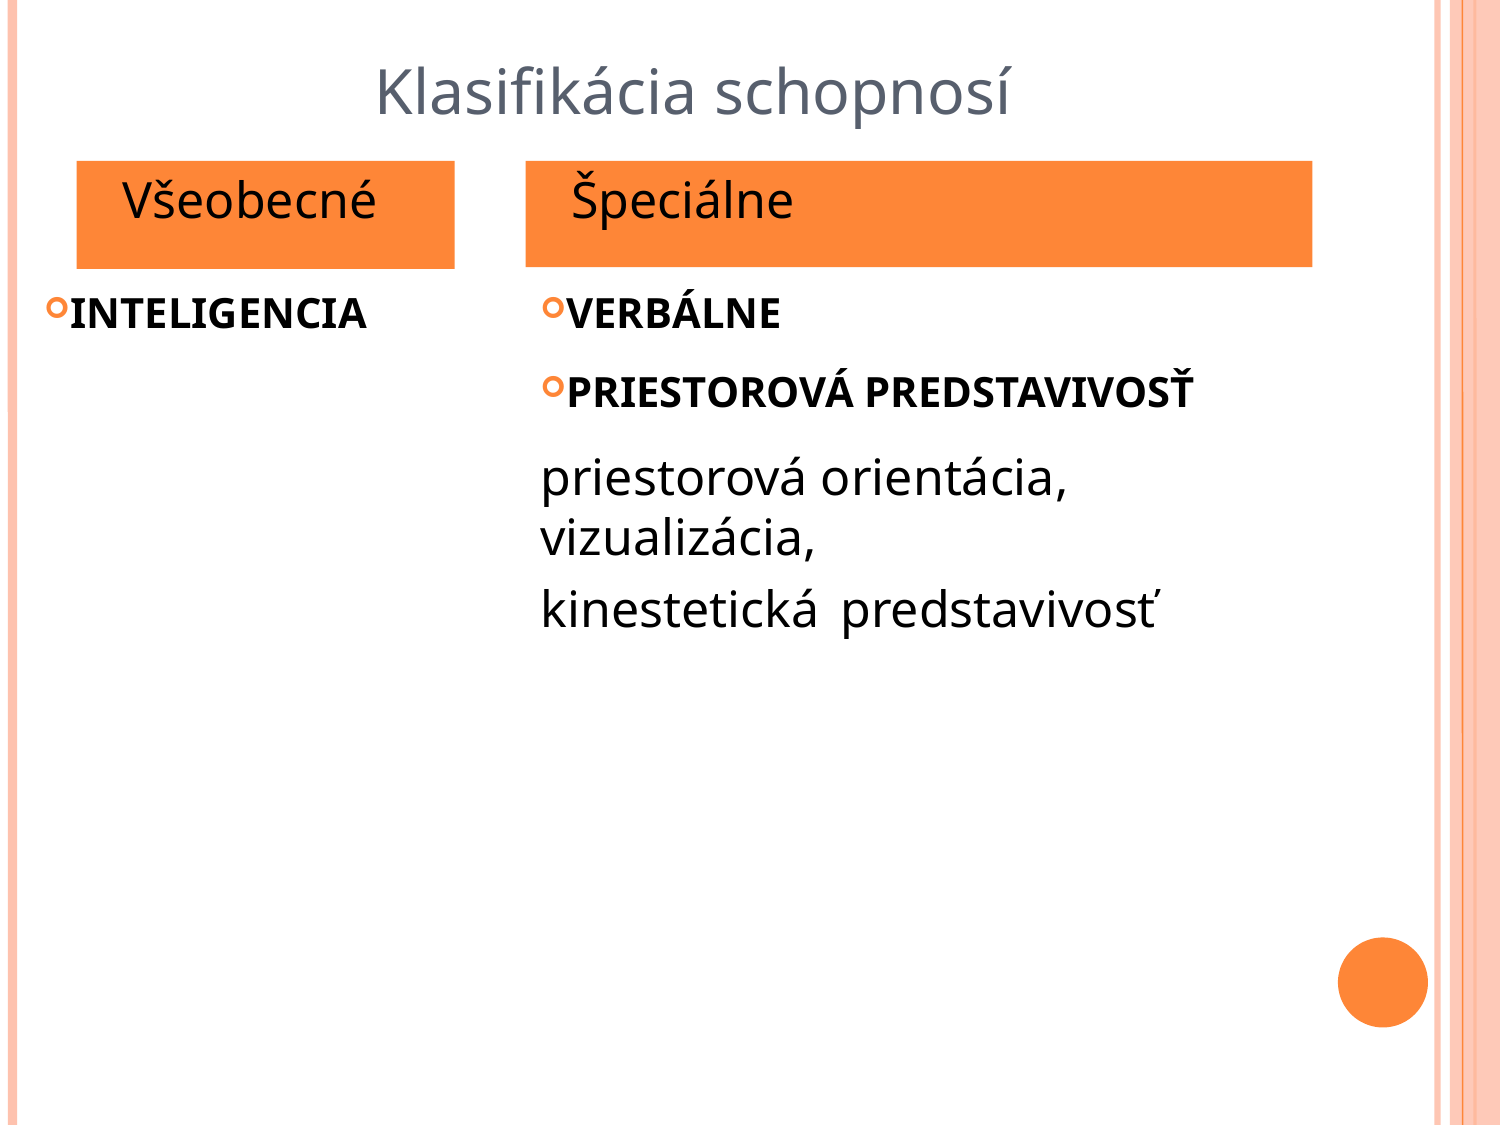

# Klasifikácia schopnosí
Všeobecné
Špeciálne
INTELIGENCIA
VERBÁLNE
PRIESTOROVÁ PREDSTAVIVOSŤ
priestorová orientácia, vizualizácia,
kinestetická 	predstavivosť